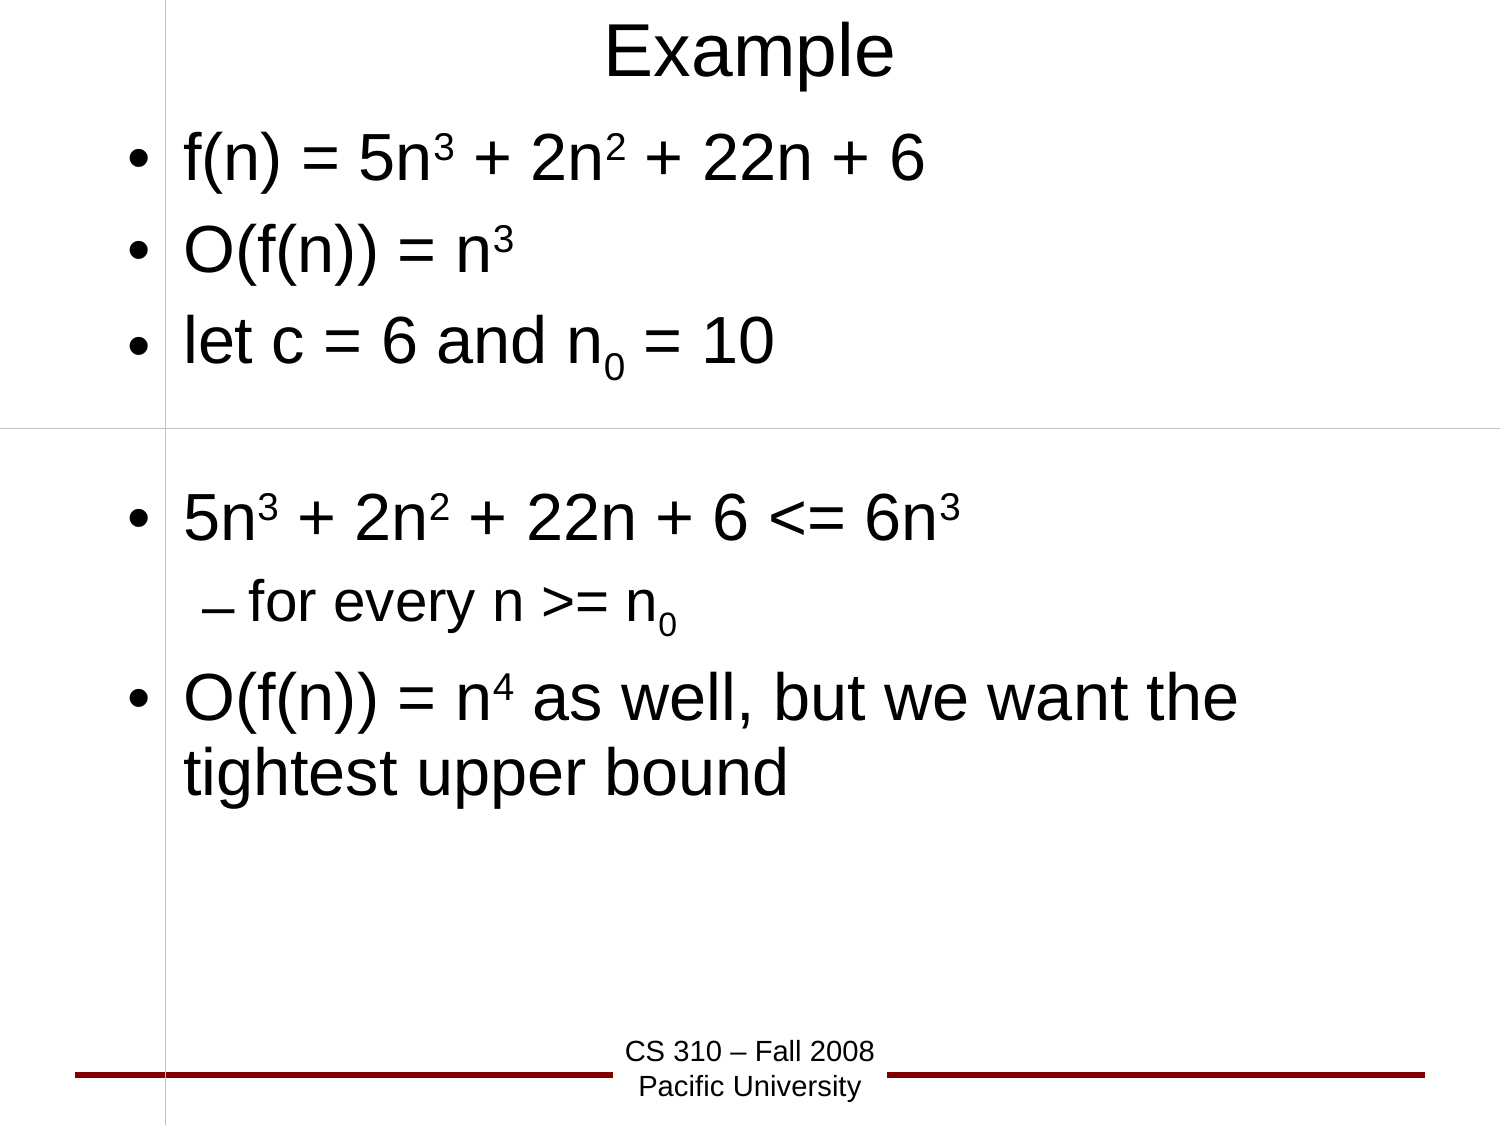

# Example
f(n) = 5n3 + 2n2 + 22n + 6
O(f(n)) = n3
let c = 6 and n0 = 10
5n3 + 2n2 + 22n + 6 <= 6n3
for every n >= n0
O(f(n)) = n4 as well, but we want the tightest upper bound